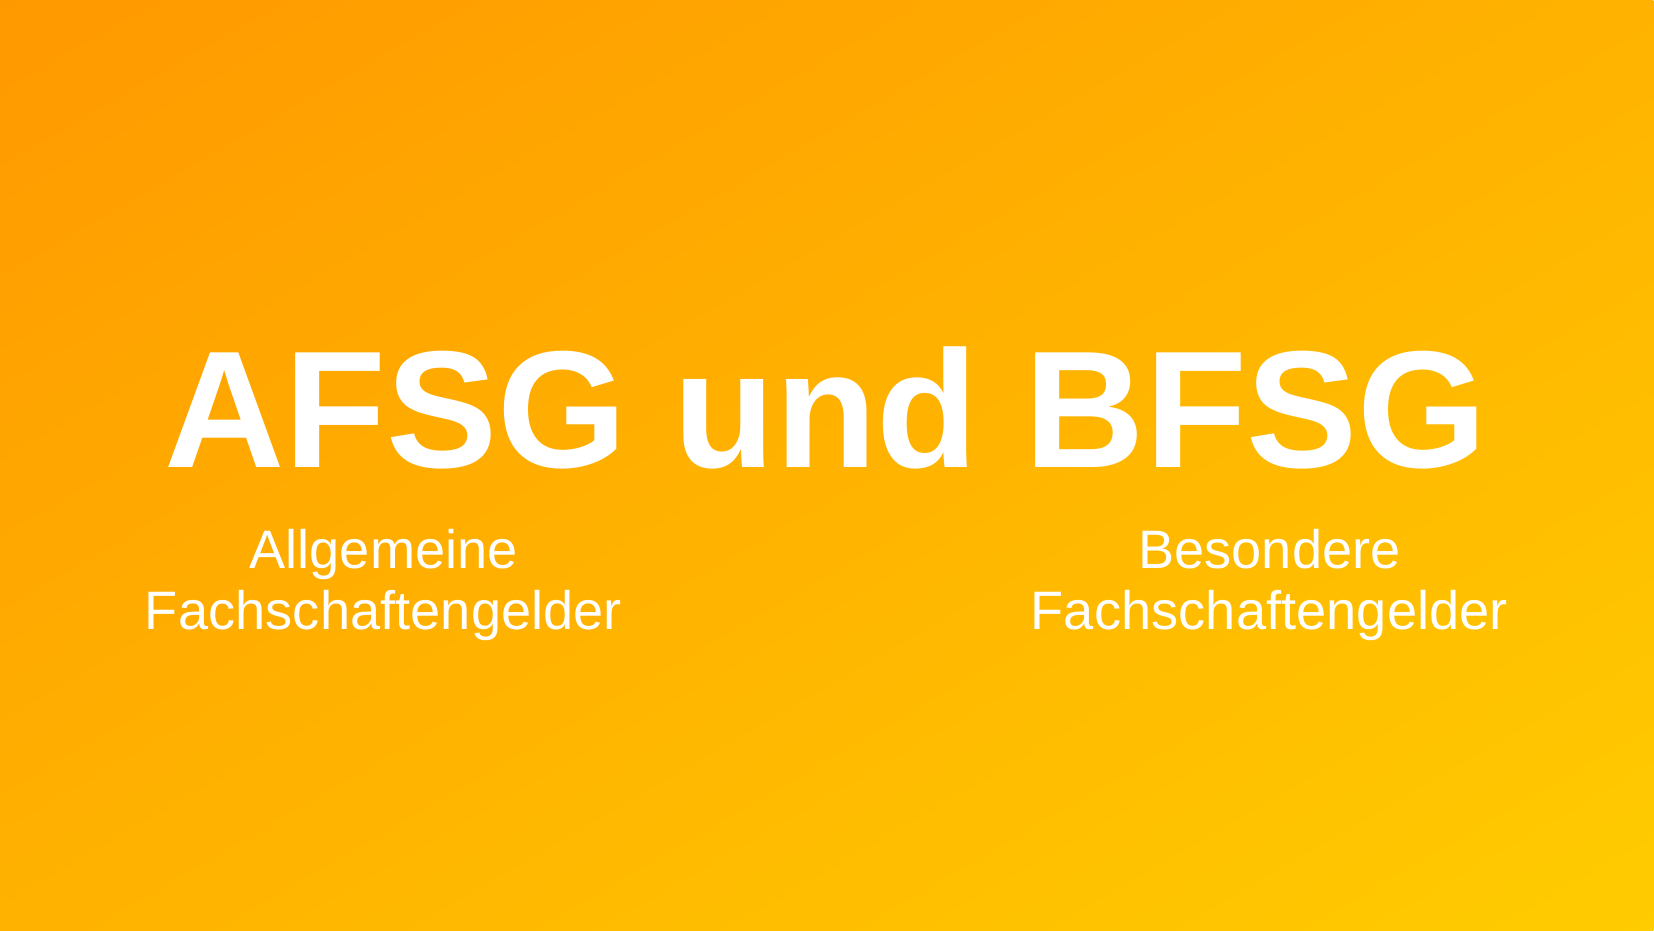

# AFSG und BFSG
Allgemeine Fachschaftengelder
Besondere Fachschaftengelder